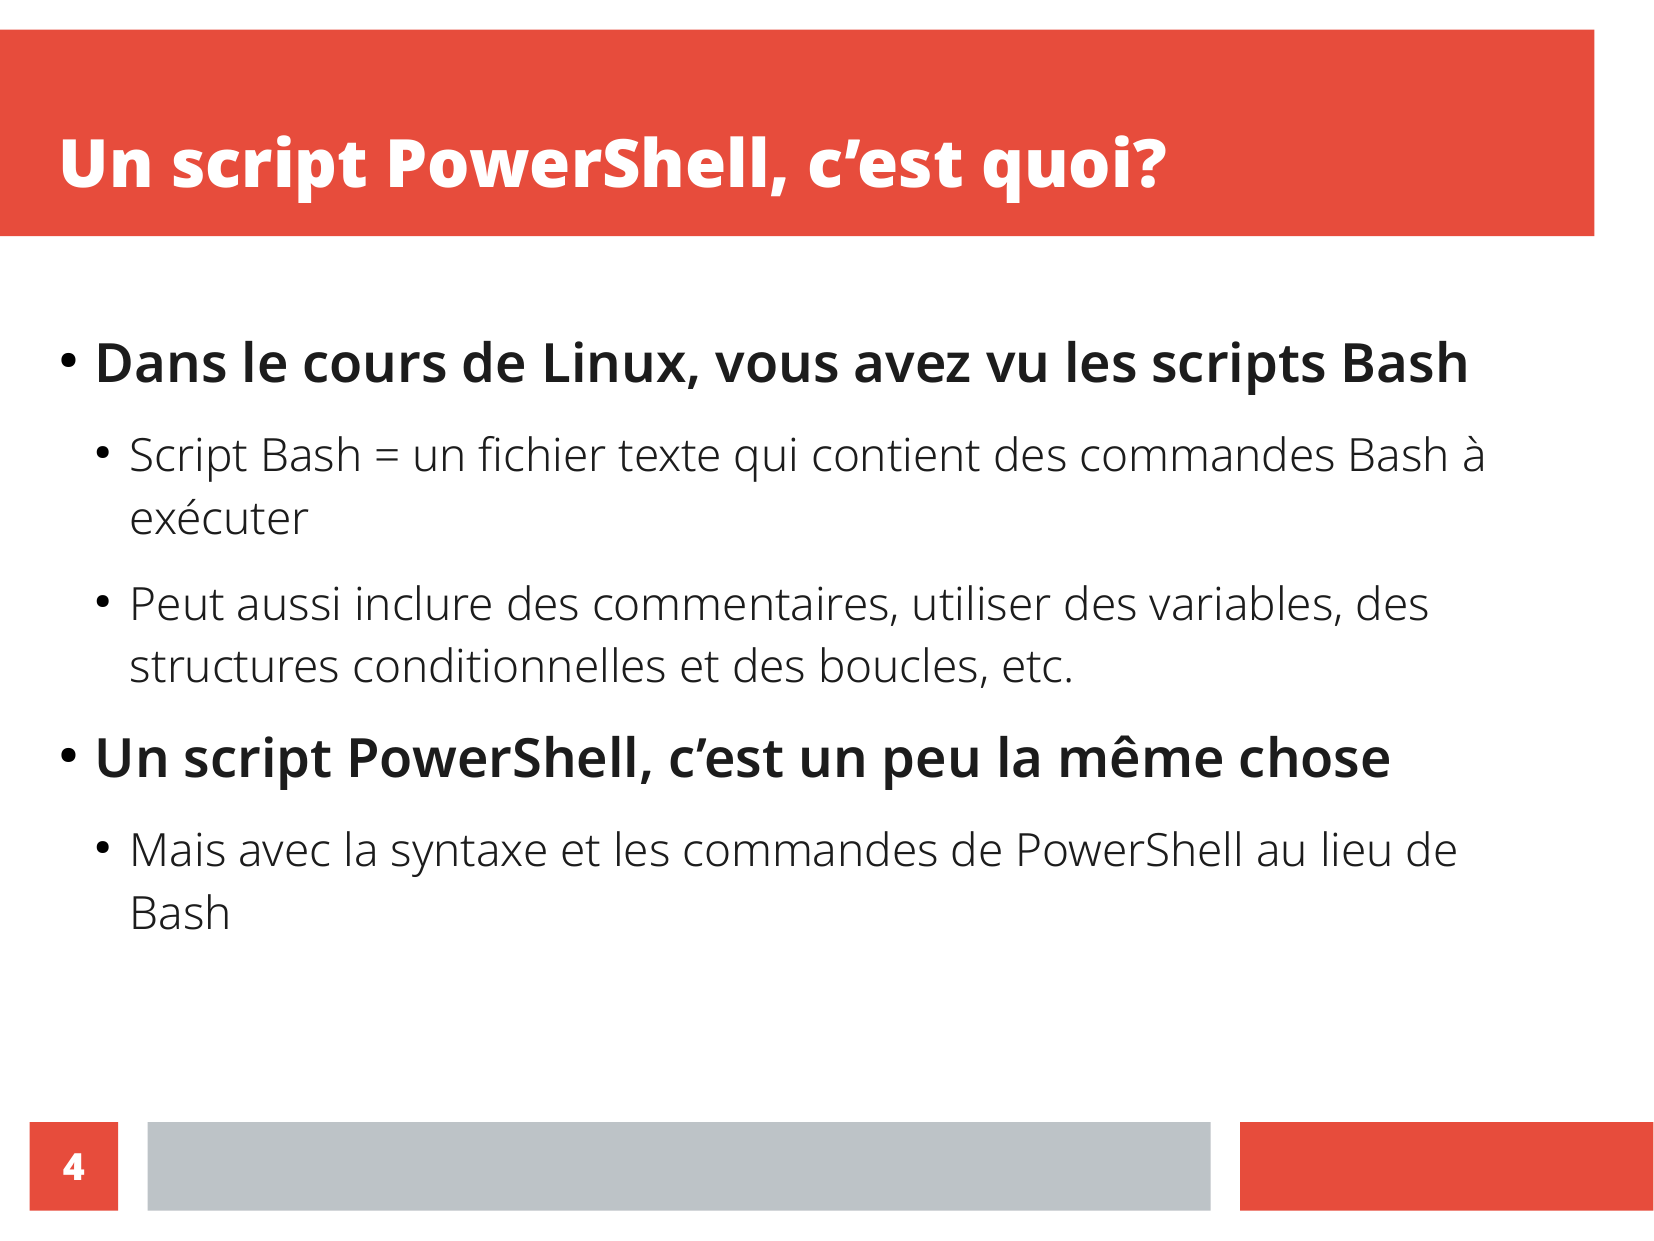

# Un script PowerShell, c’est quoi?
Dans le cours de Linux, vous avez vu les scripts Bash
Script Bash = un fichier texte qui contient des commandes Bash à exécuter
Peut aussi inclure des commentaires, utiliser des variables, des structures conditionnelles et des boucles, etc.
Un script PowerShell, c’est un peu la même chose
Mais avec la syntaxe et les commandes de PowerShell au lieu de Bash
4